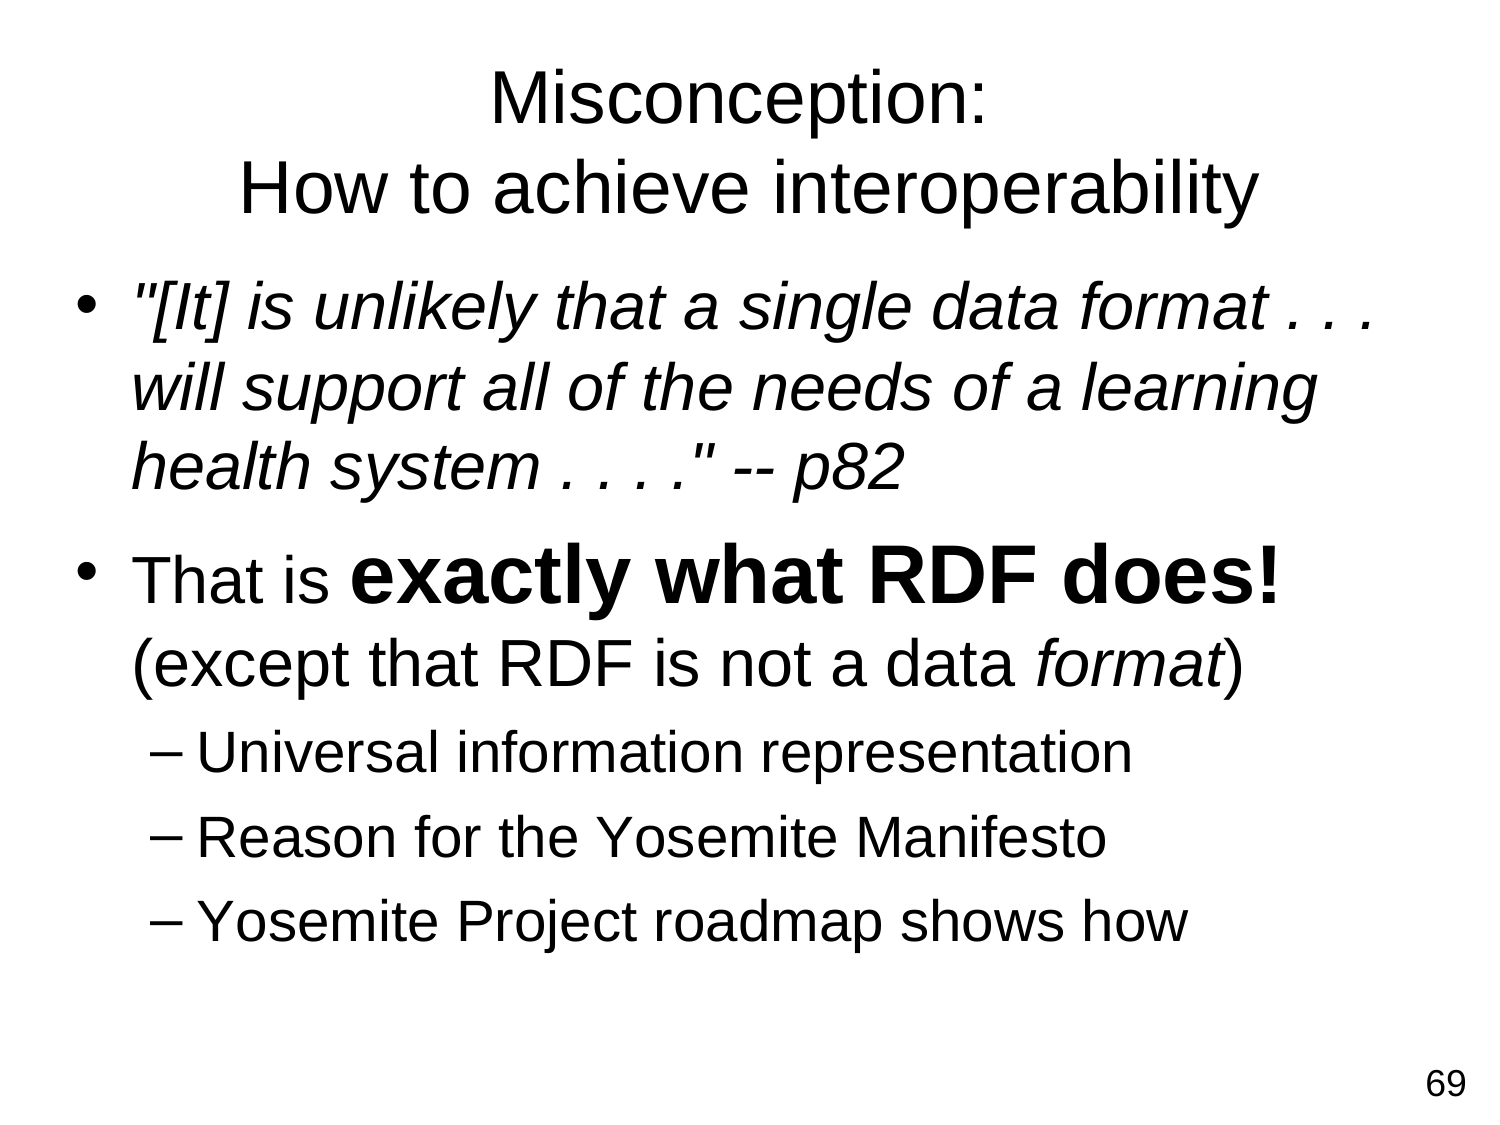

# Misconception: How to achieve interoperability
"[It] is unlikely that a single data format . . . will support all of the needs of a learning health system . . . ." -- p82
That is exactly what RDF does!
(except that RDF is not a data format)
Universal information representation
Reason for the Yosemite Manifesto
Yosemite Project roadmap shows how
69